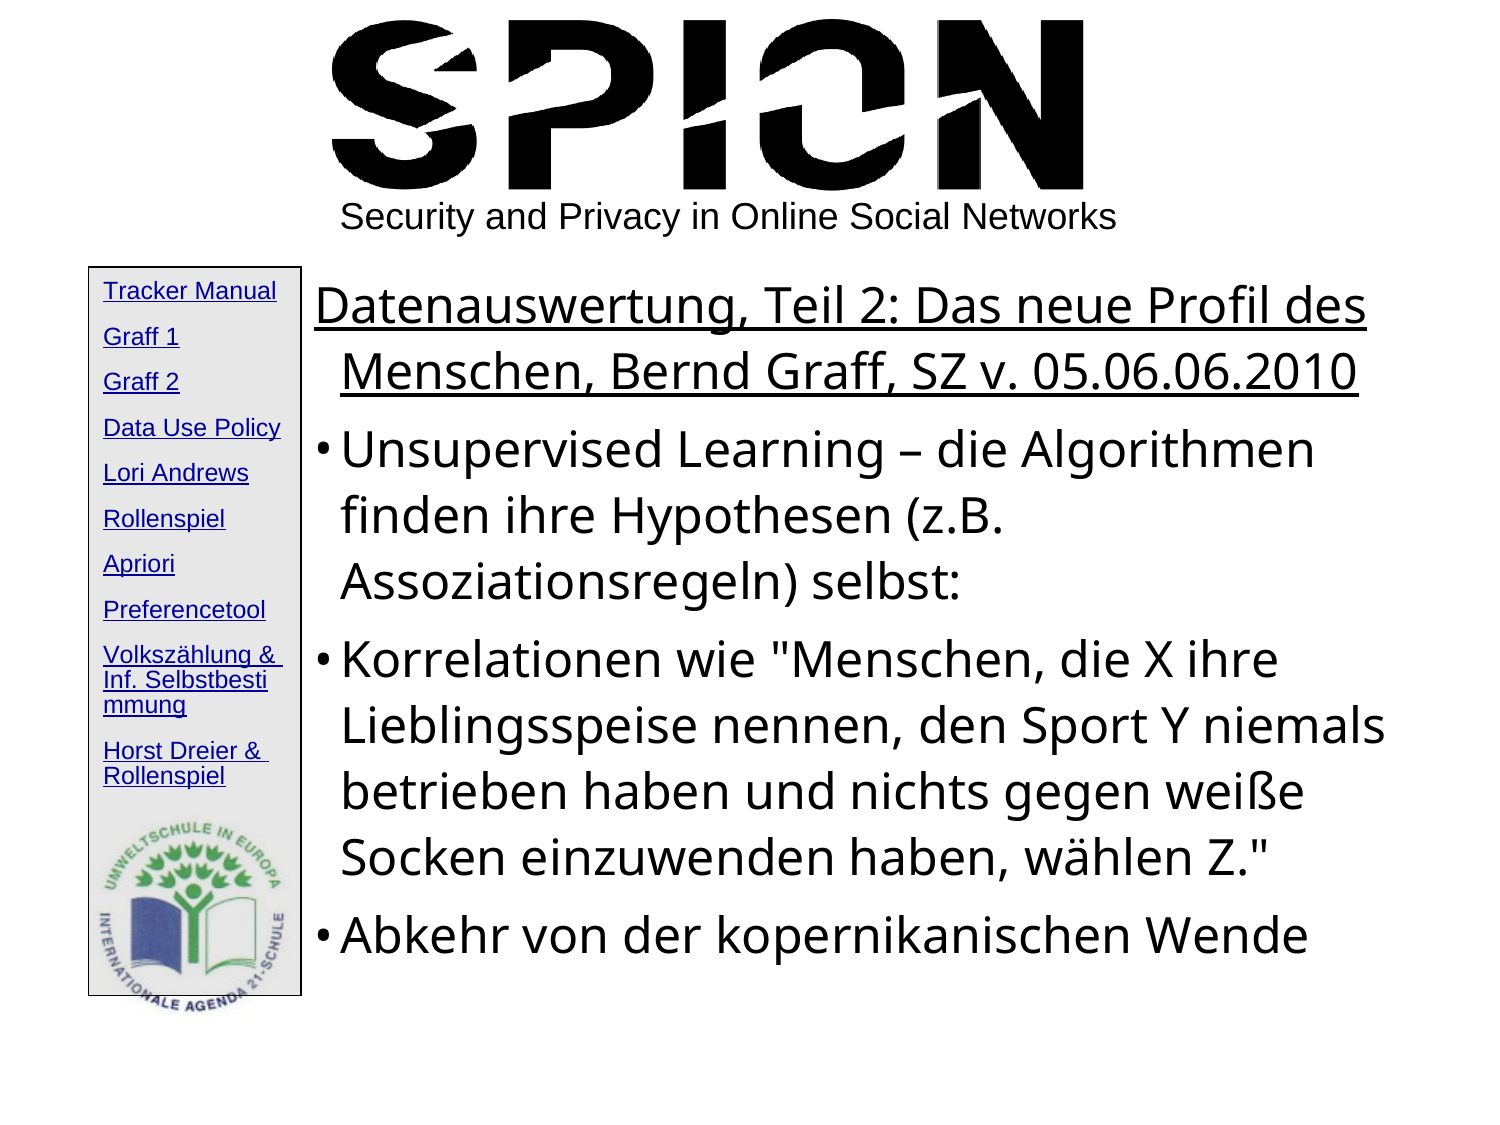

# Datenauswertung, Teil 2: Das neue Profil des Menschen, Bernd Graff, SZ v. 05.06.06.2010
Unsupervised Learning – die Algorithmen finden ihre Hypothesen (z.B. Assoziationsregeln) selbst:
Korrelationen wie "Menschen, die X ihre Lieblingsspeise nennen, den Sport Y niemals betrieben haben und nichts gegen weiße Socken einzuwenden haben, wählen Z."
Abkehr von der kopernikanischen Wende